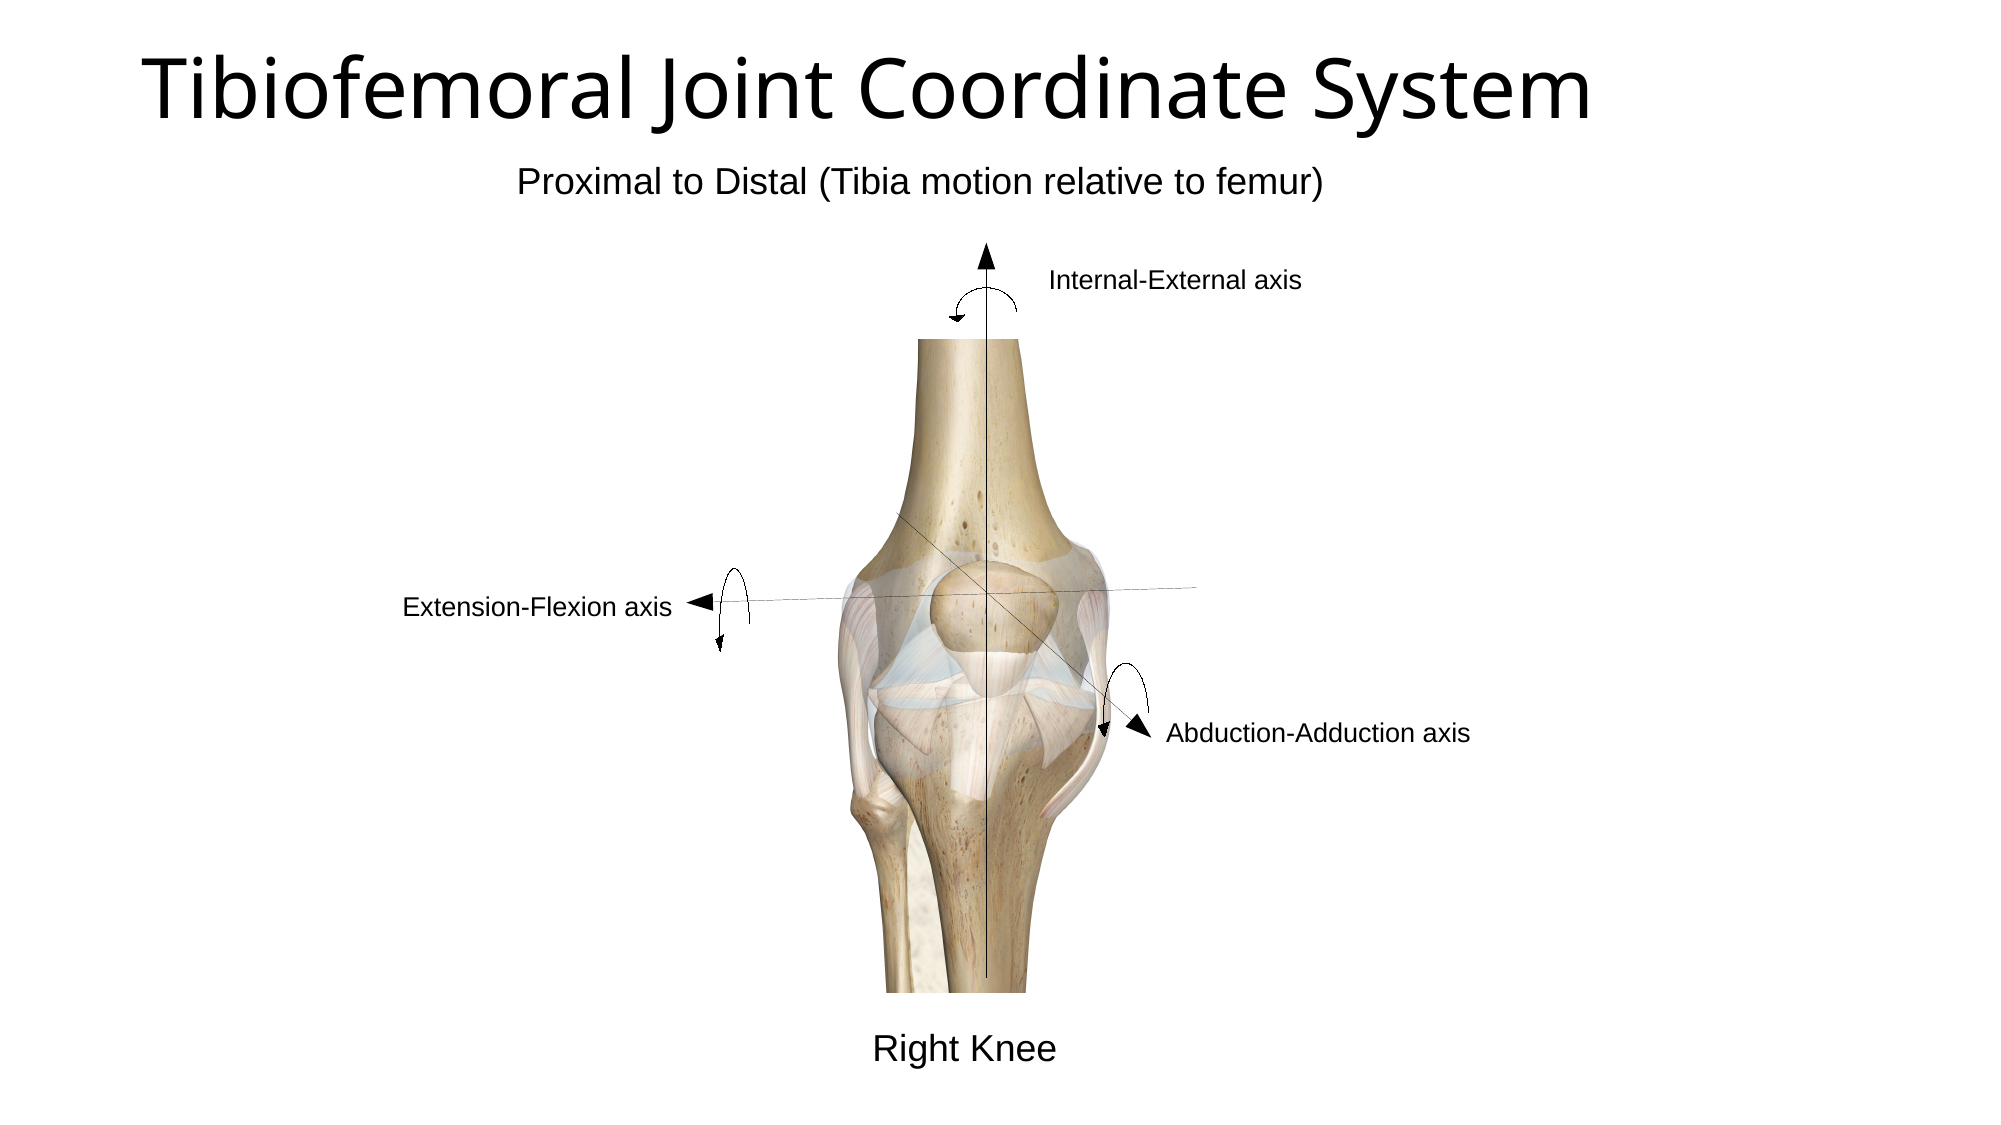

# Tibiofemoral Joint Coordinate System
Proximal to Distal (Tibia motion relative to femur)
Internal-External axis
Extension-Flexion axis
Abduction-Adduction axis
Right Knee